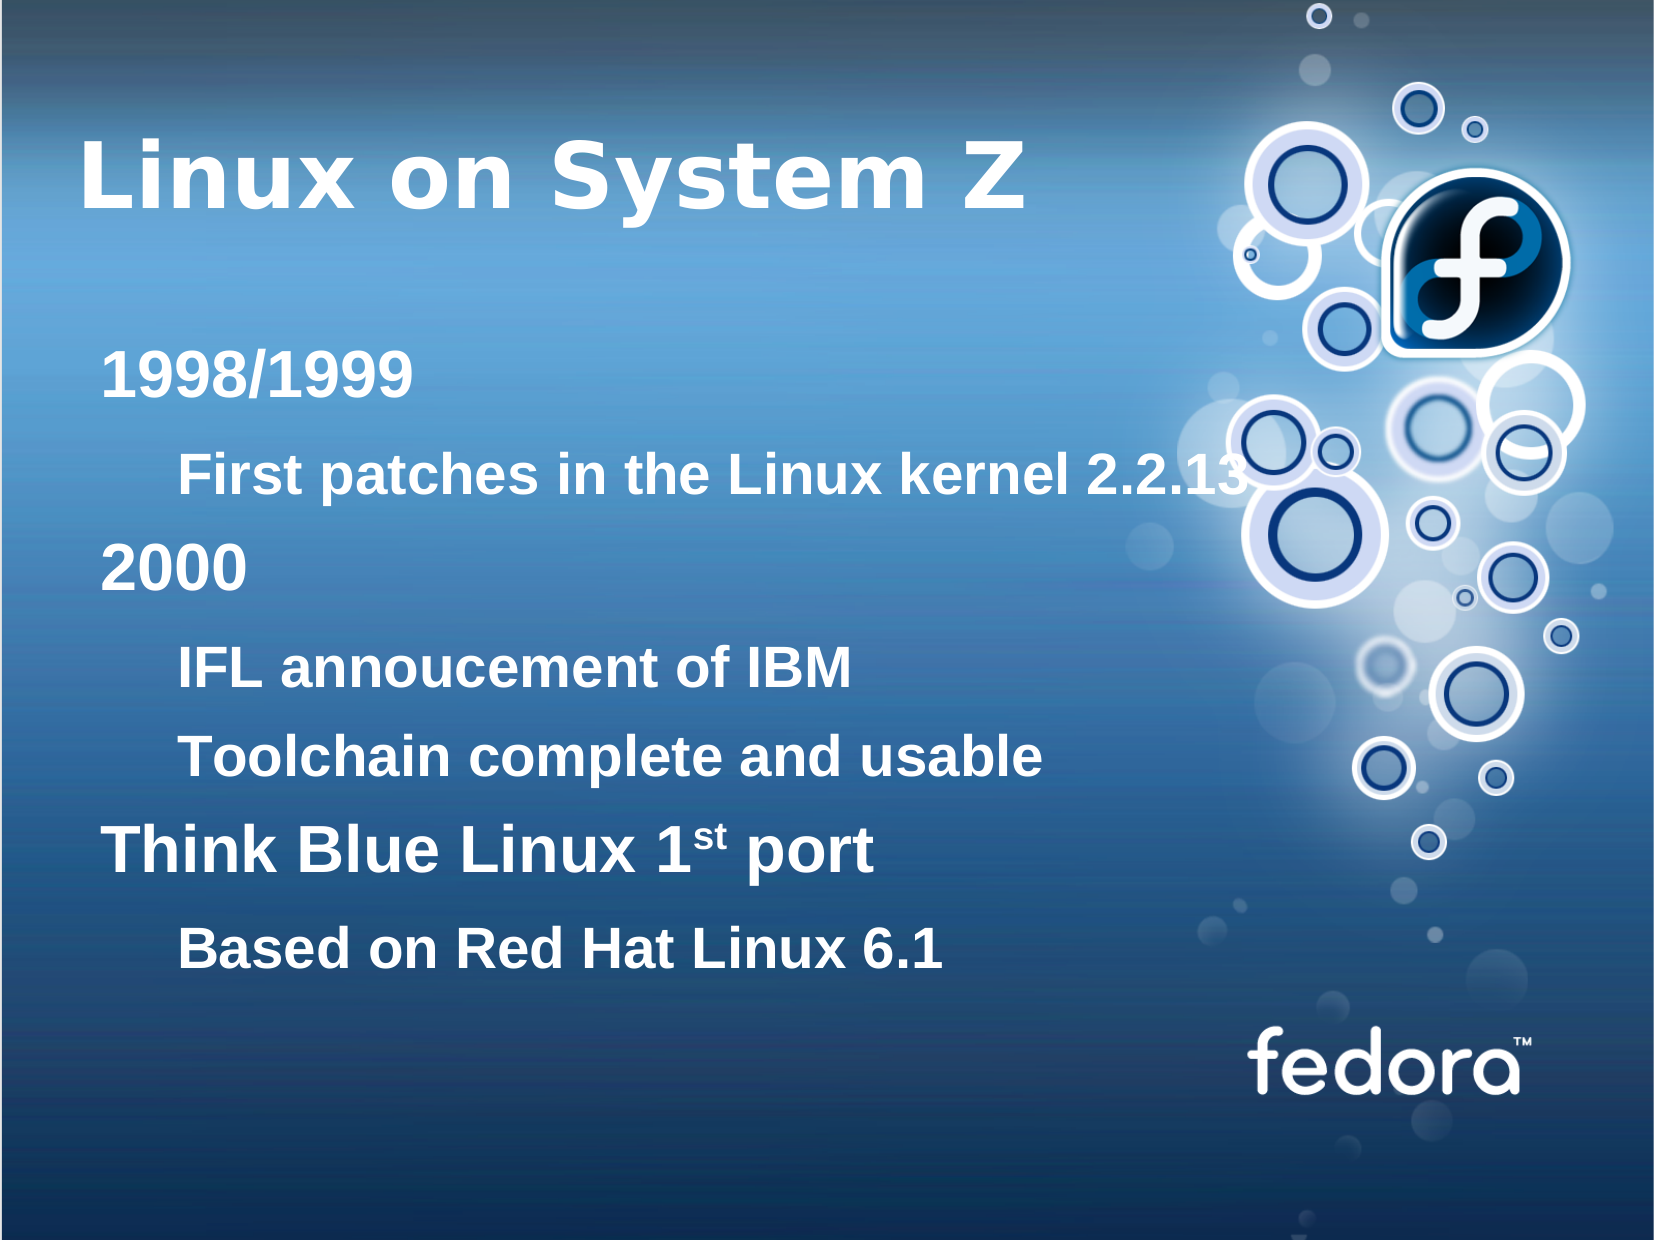

# Linux on System Z
1998/1999
First patches in the Linux kernel 2.2.13
2000
IFL annoucement of IBM
Toolchain complete and usable
Think Blue Linux 1st port
Based on Red Hat Linux 6.1